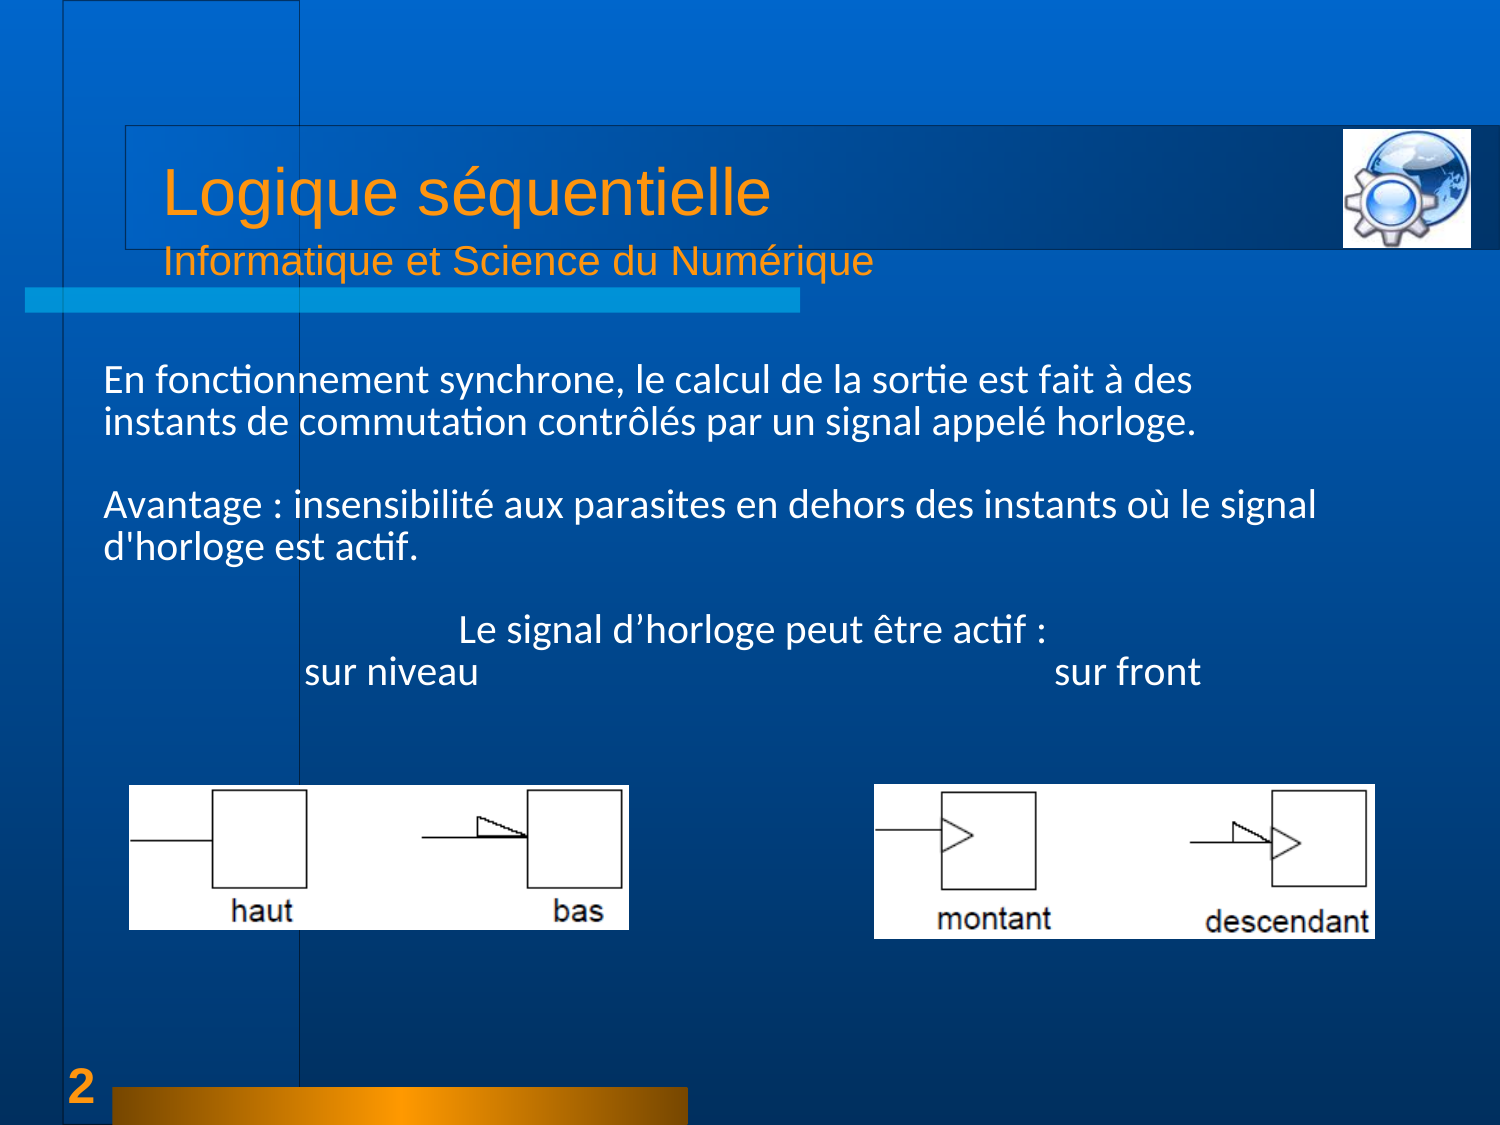

En fonctionnement synchrone, le calcul de la sortie est fait à des
instants de commutation contrôlés par un signal appelé horloge.
Avantage : insensibilité aux parasites en dehors des instants où le signal d'horloge est actif.
Le signal d’horloge peut être actif :
sur niveau				sur front